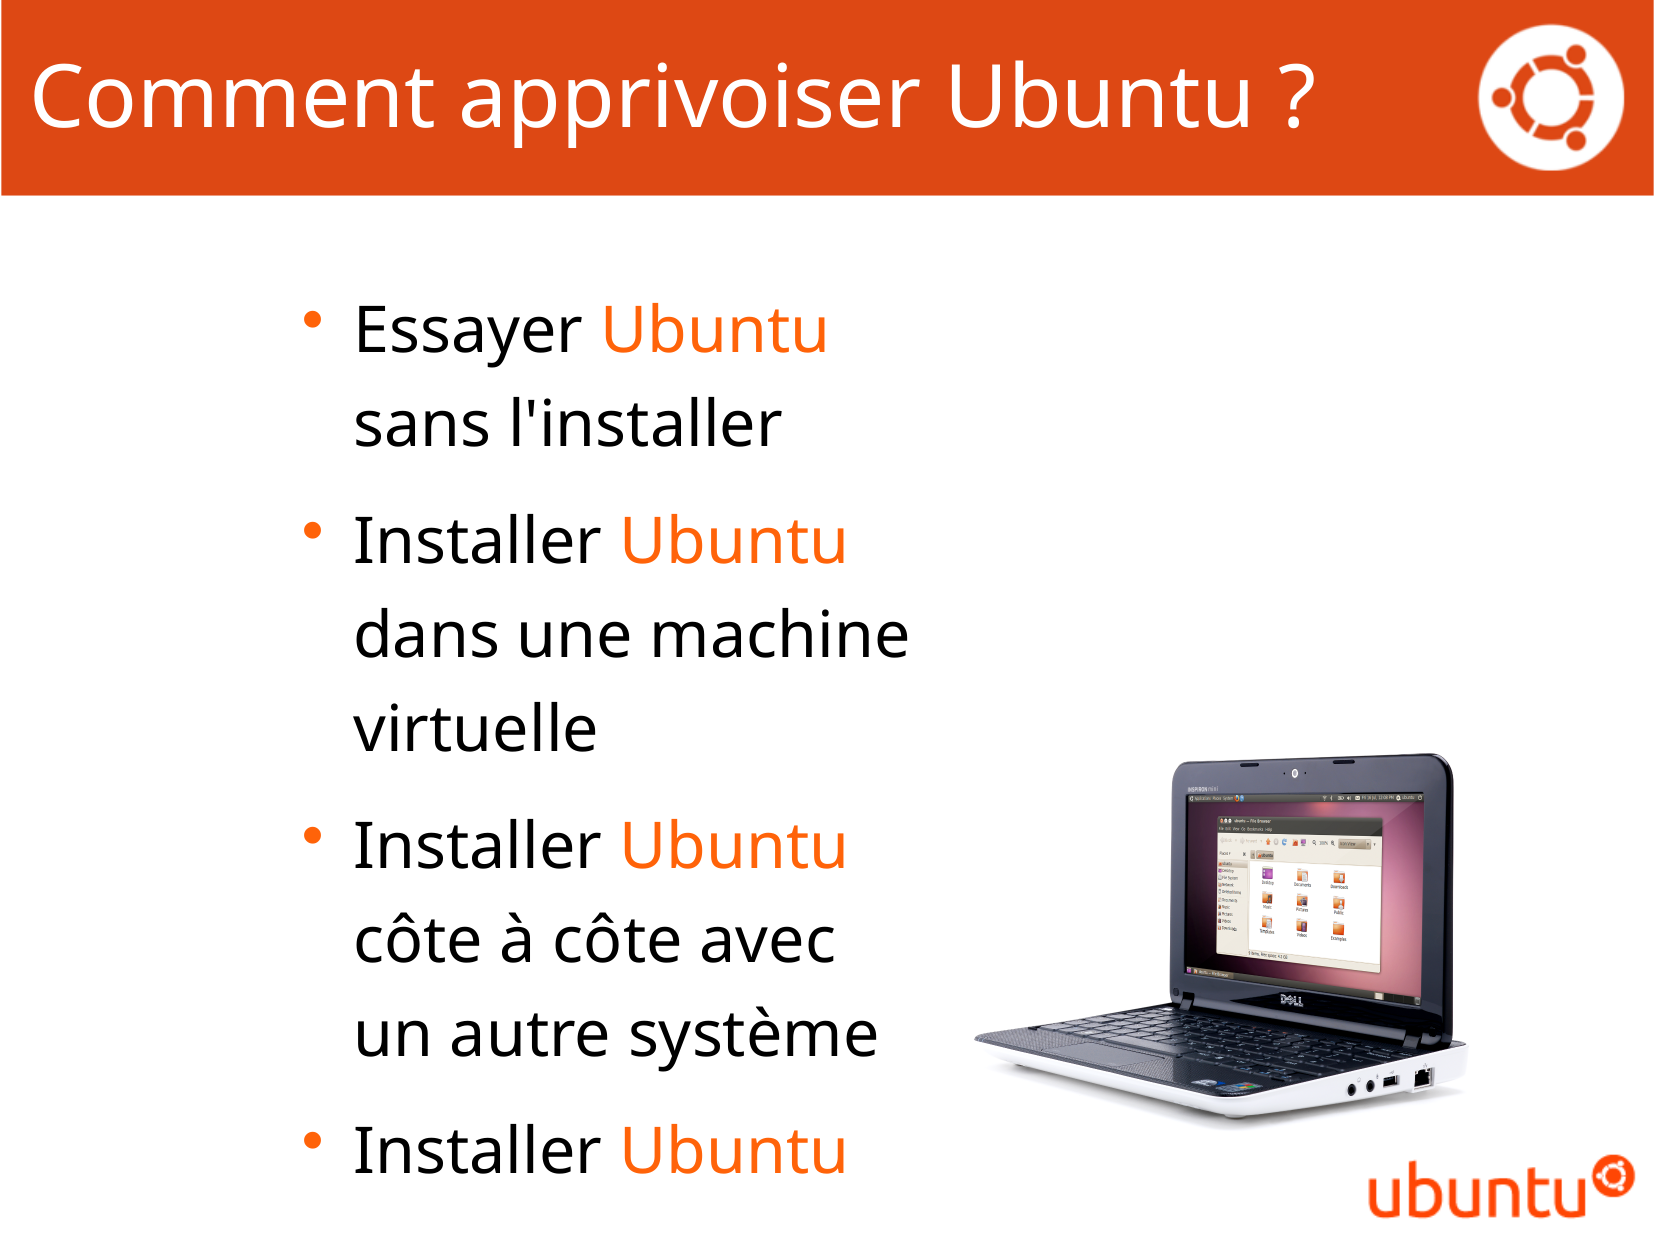

# Comment apprivoiser Ubuntu ?
Essayer Ubuntu
sans l'installer
Installer Ubuntu
dans une machine virtuelle
Installer Ubuntu
côte à côte avec
un autre système
Installer Ubuntu